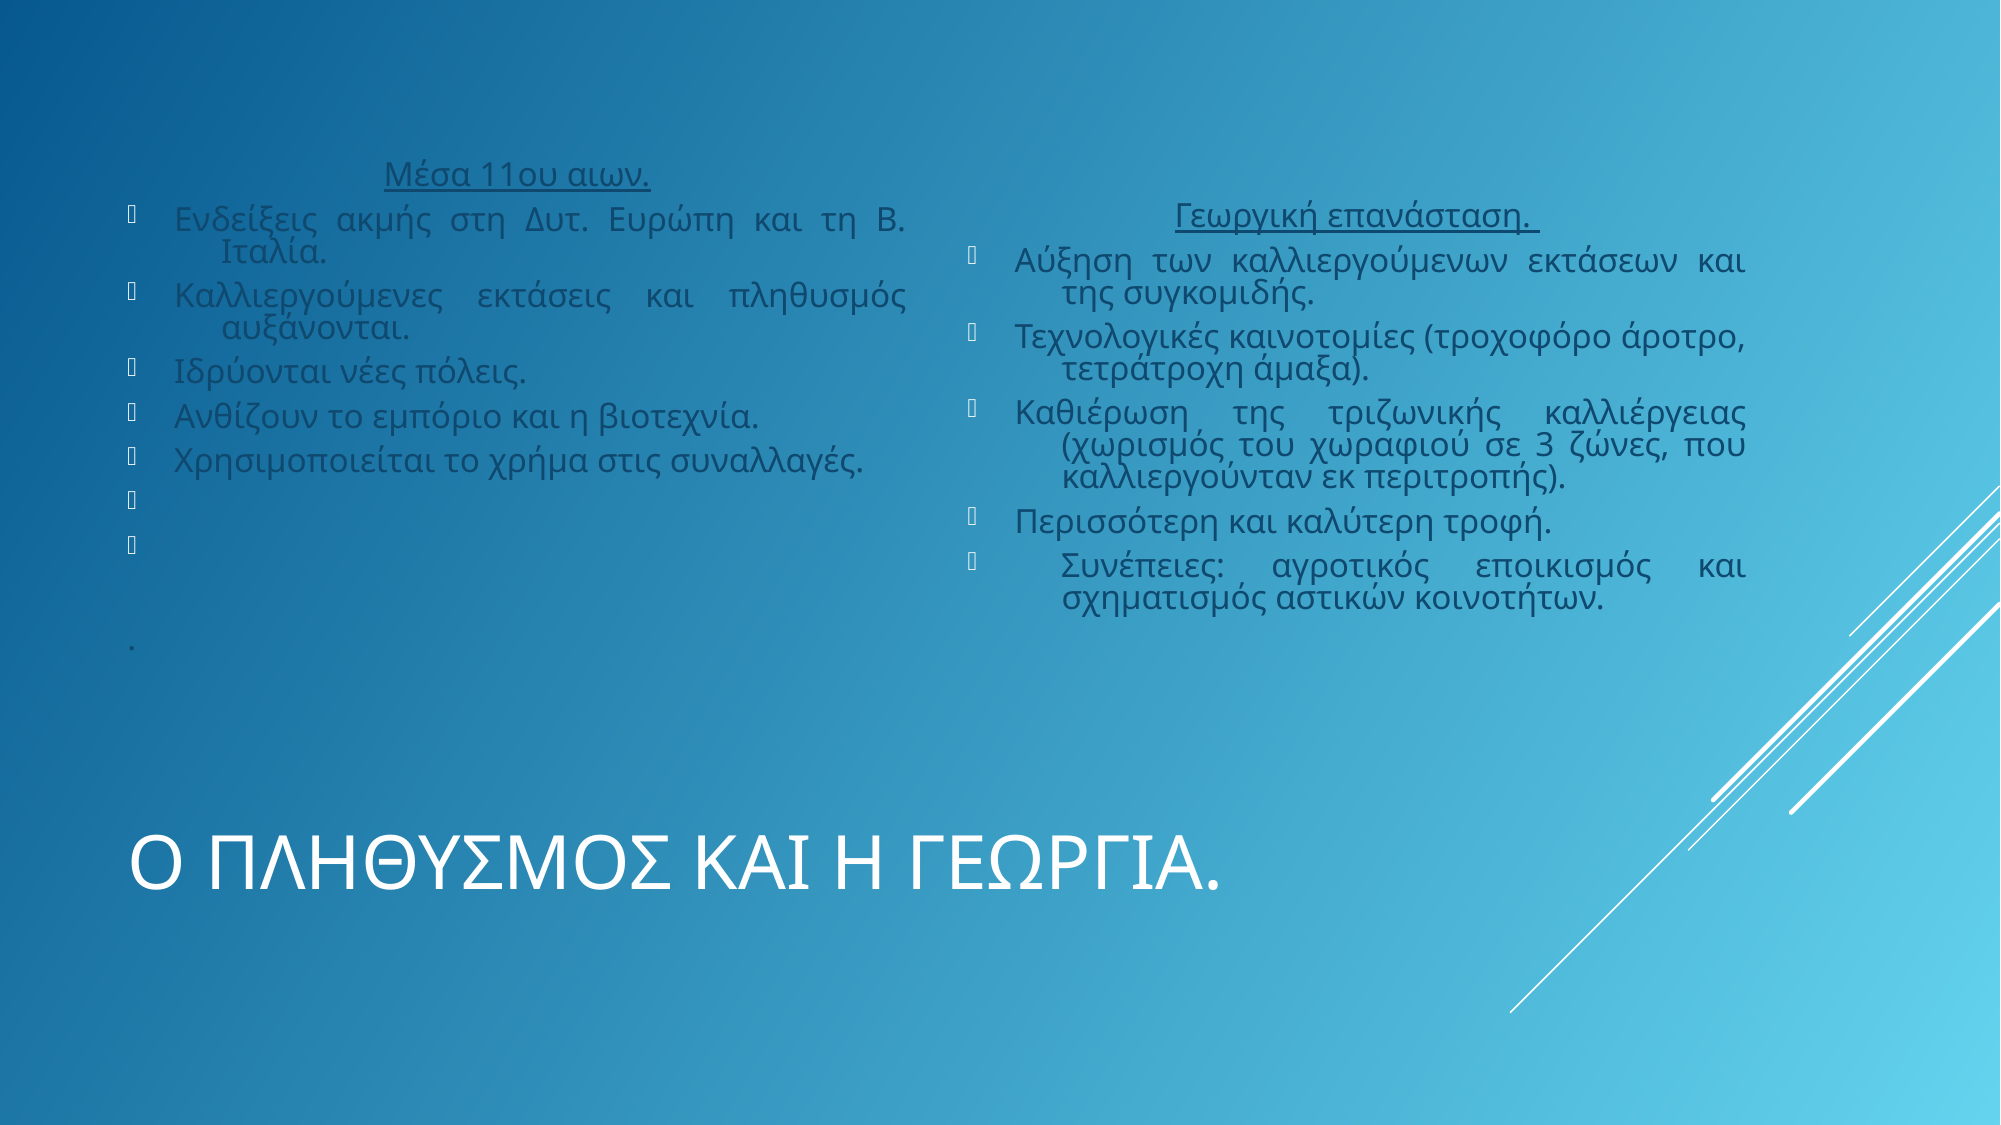

Μέσα 11ου αιων.
Ενδείξεις ακμής στη Δυτ. Ευρώπη και τη Β. Ιταλία.
Καλλιεργούμενες εκτάσεις και πληθυσμός αυξάνονται.
Ιδρύονται νέες πόλεις.
Ανθίζουν το εμπόριο και η βιοτεχνία.
Χρησιμοποιείται το χρήμα στις συναλλαγές.
.
Γεωργική επανάσταση.
Αύξηση των καλλιεργούμενων εκτάσεων και της συγκομιδής.
Τεχνολογικές καινοτομίες (τροχοφόρο άροτρο, τετράτροχη άμαξα).
Καθιέρωση της τριζωνικής καλλιέργειας (χωρισμός του χωραφιού σε 3 ζώνες, που καλλιεργούνταν εκ περιτροπής).
Περισσότερη και καλύτερη τροφή.
 Συνέπειες: αγροτικός εποικισμός και σχηματισμός αστικών κοινοτήτων.
# Ο πληθυσμος και η γεωργια.